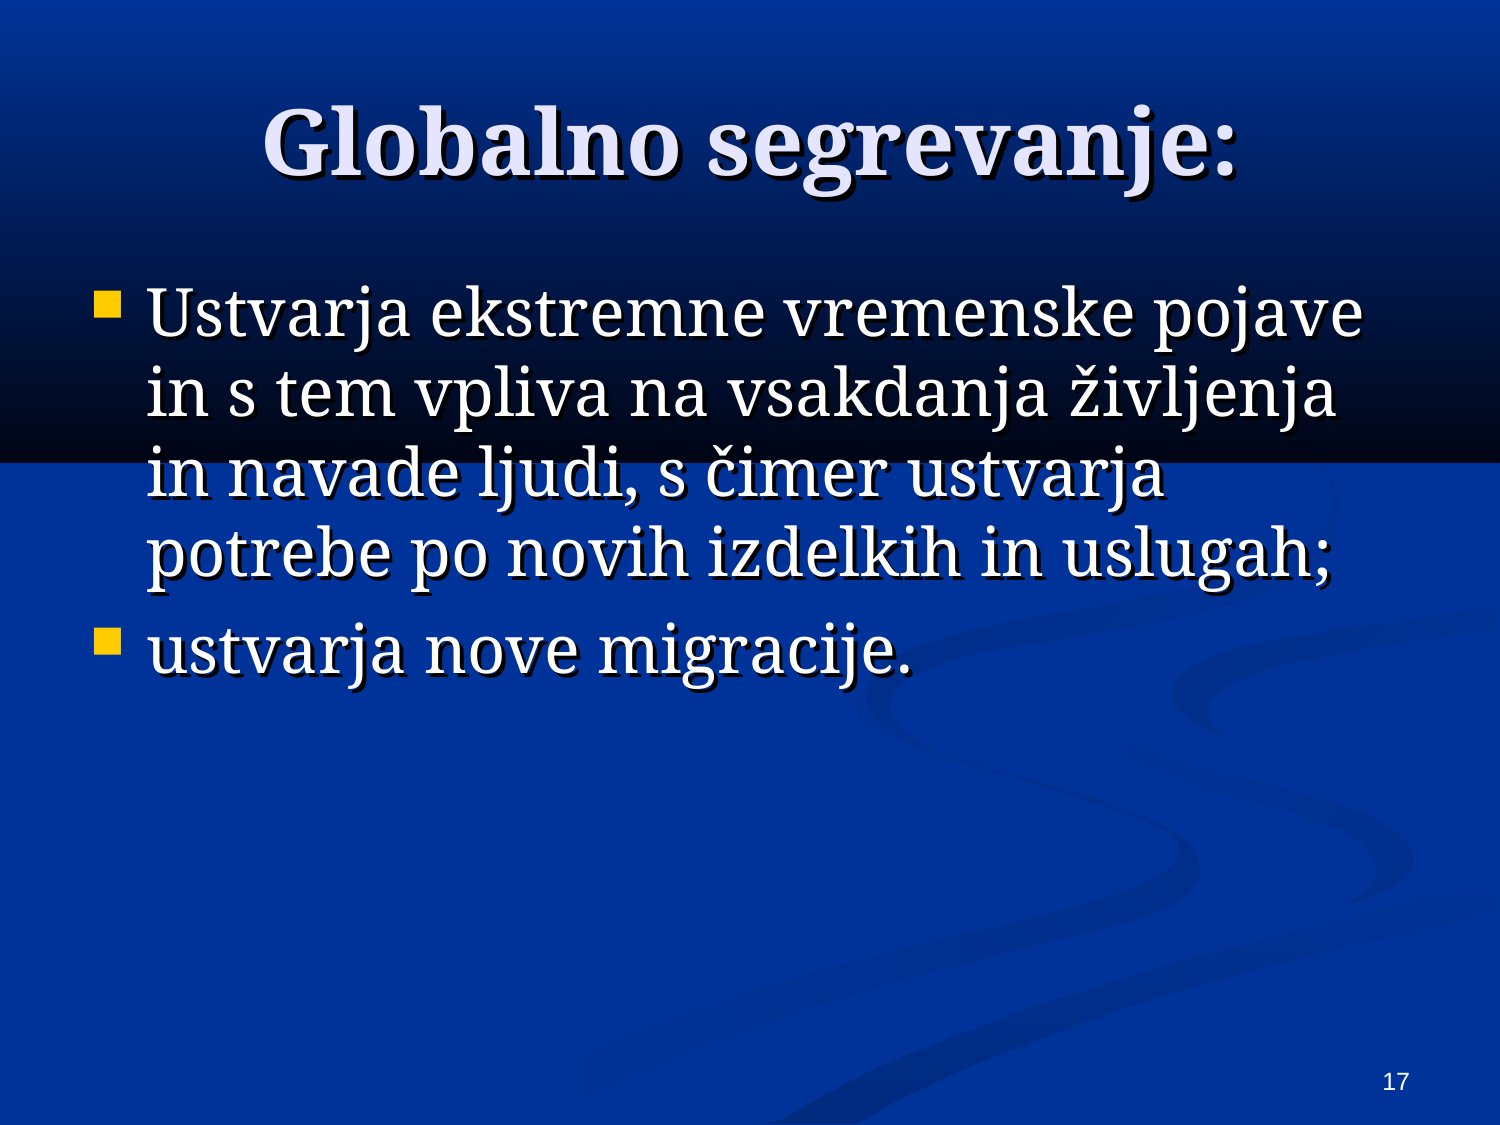

# Globalno segrevanje:
Ustvarja ekstremne vremenske pojave in s tem vpliva na vsakdanja življenja in navade ljudi, s čimer ustvarja potrebe po novih izdelkih in uslugah;
ustvarja nove migracije.